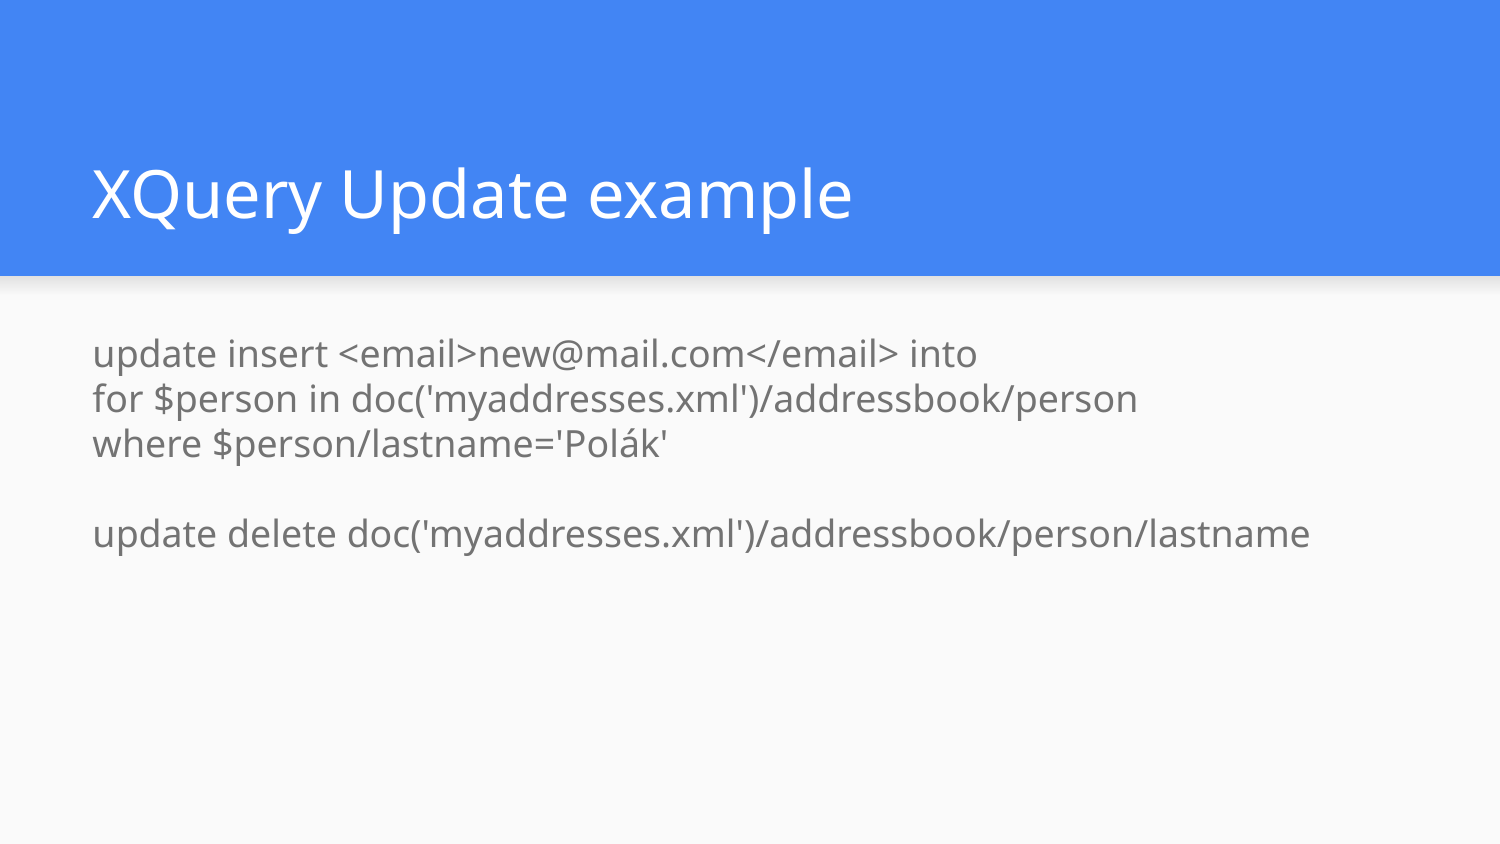

# XQuery Update example
update insert <email>new@mail.com</email> into
for $person in doc('myaddresses.xml')/addressbook/person
where $person/lastname='Polák'
update delete doc('myaddresses.xml')/addressbook/person/lastname